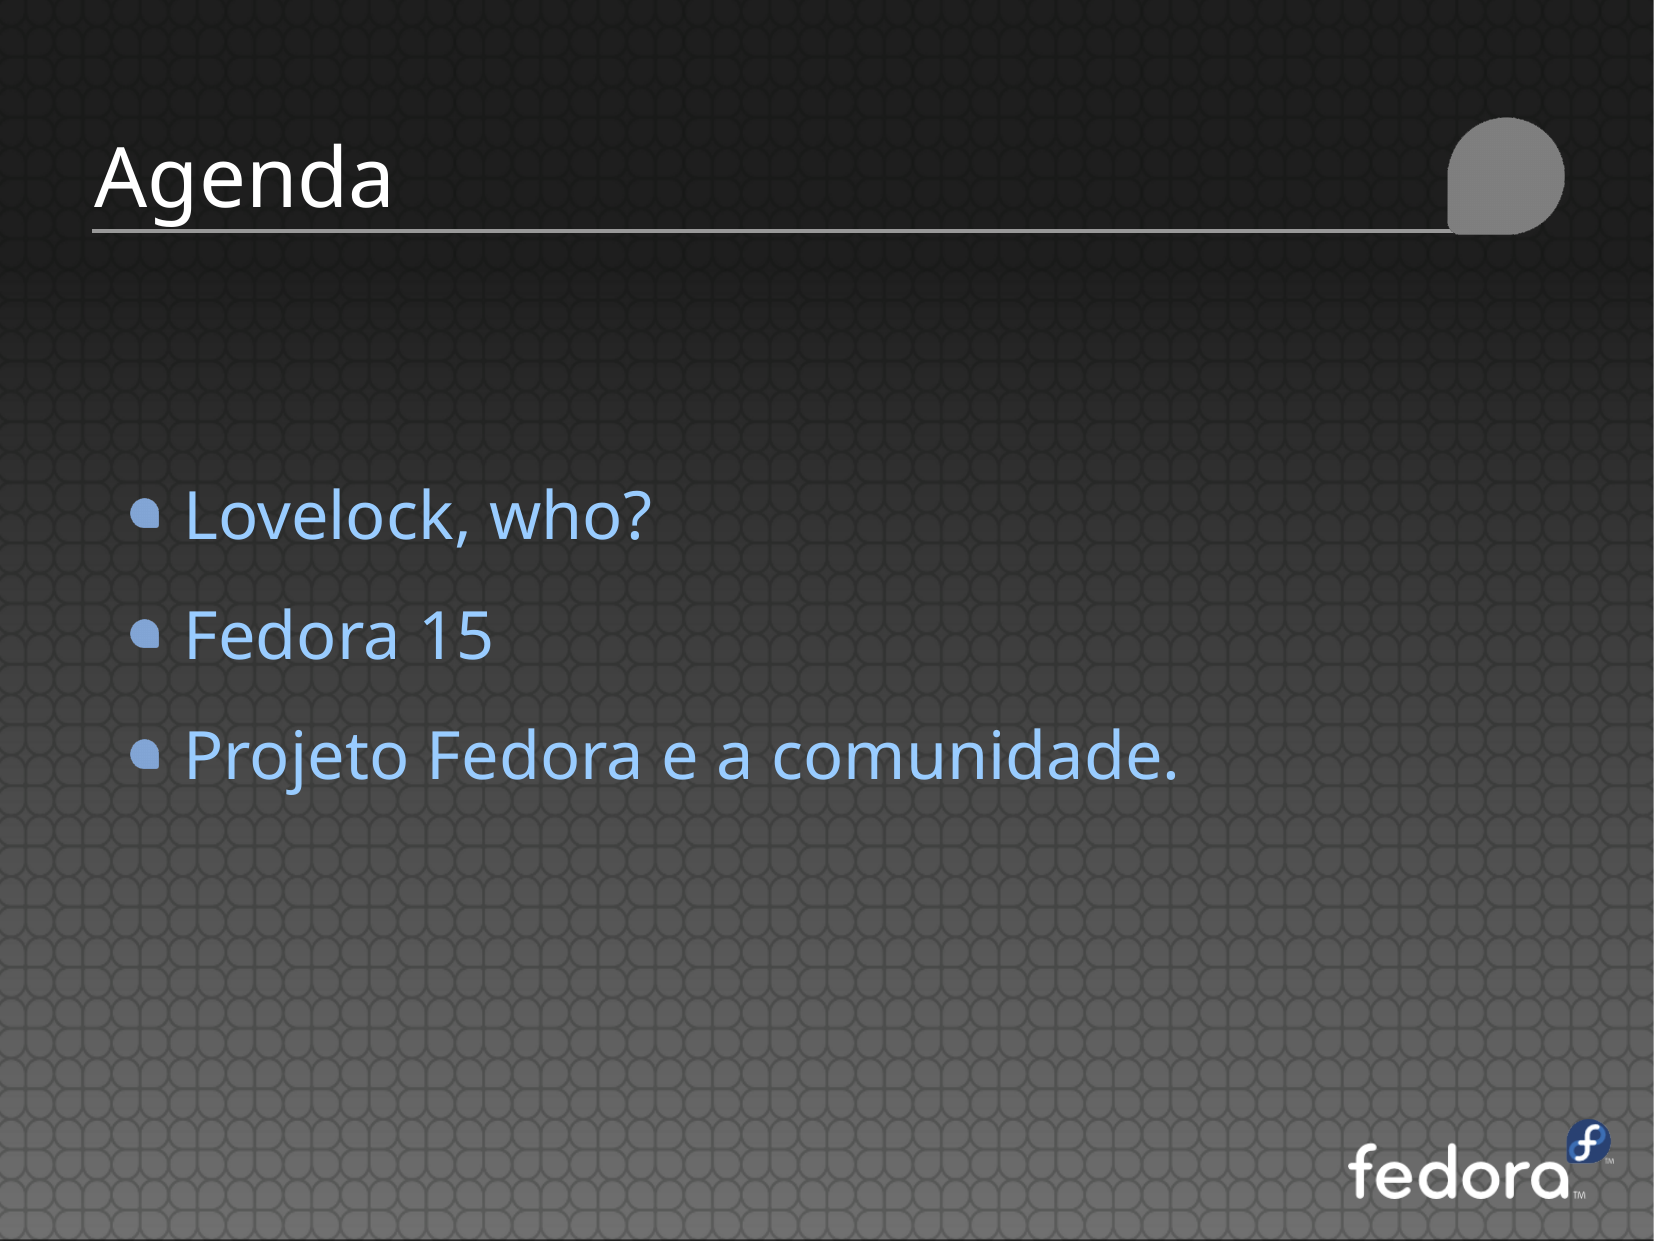

# Agenda
Lovelock, who?
Fedora 15
Projeto Fedora e a comunidade.